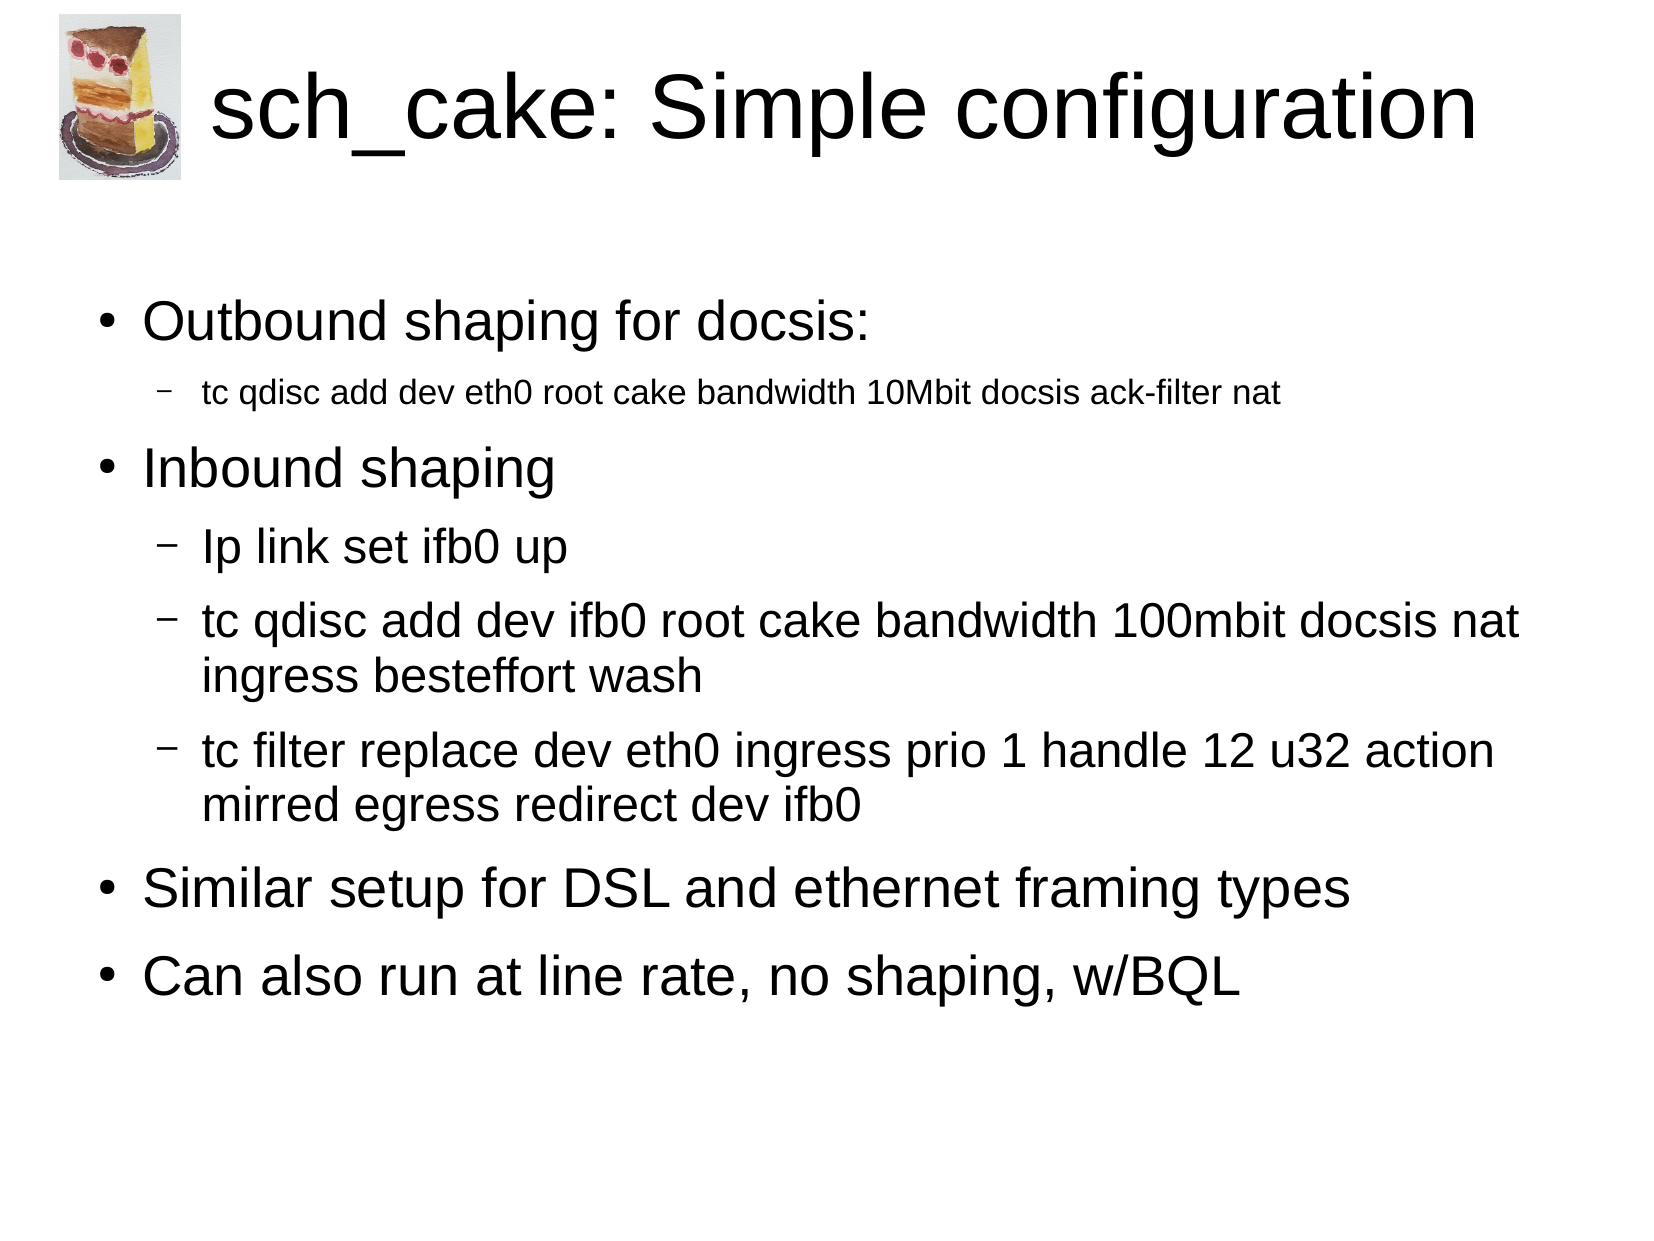

# sch_cake: Simple configuration
Outbound shaping for docsis:
tc qdisc add dev eth0 root cake bandwidth 10Mbit docsis ack-filter nat
Inbound shaping
Ip link set ifb0 up
tc qdisc add dev ifb0 root cake bandwidth 100mbit docsis nat ingress besteffort wash
tc filter replace dev eth0 ingress prio 1 handle 12 u32 action mirred egress redirect dev ifb0
Similar setup for DSL and ethernet framing types
Can also run at line rate, no shaping, w/BQL